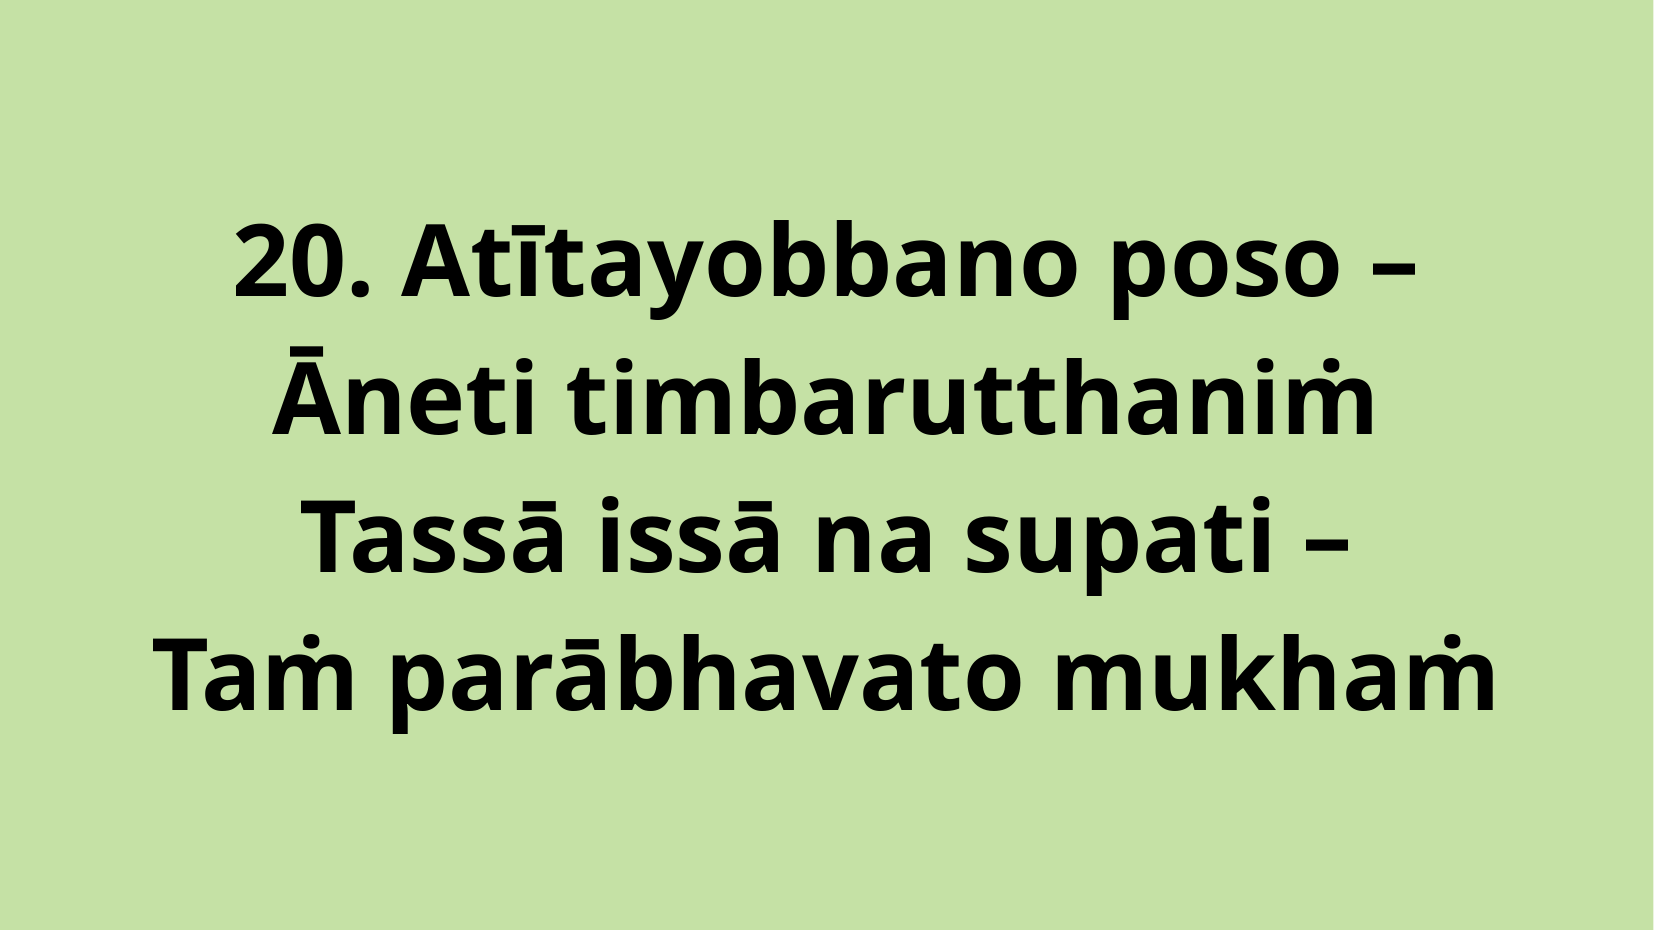

# 20. Atītayobbano poso –
Āneti timbarutthaniṁ
Tassā issā na supati –
Taṁ parābhavato mukhaṁ